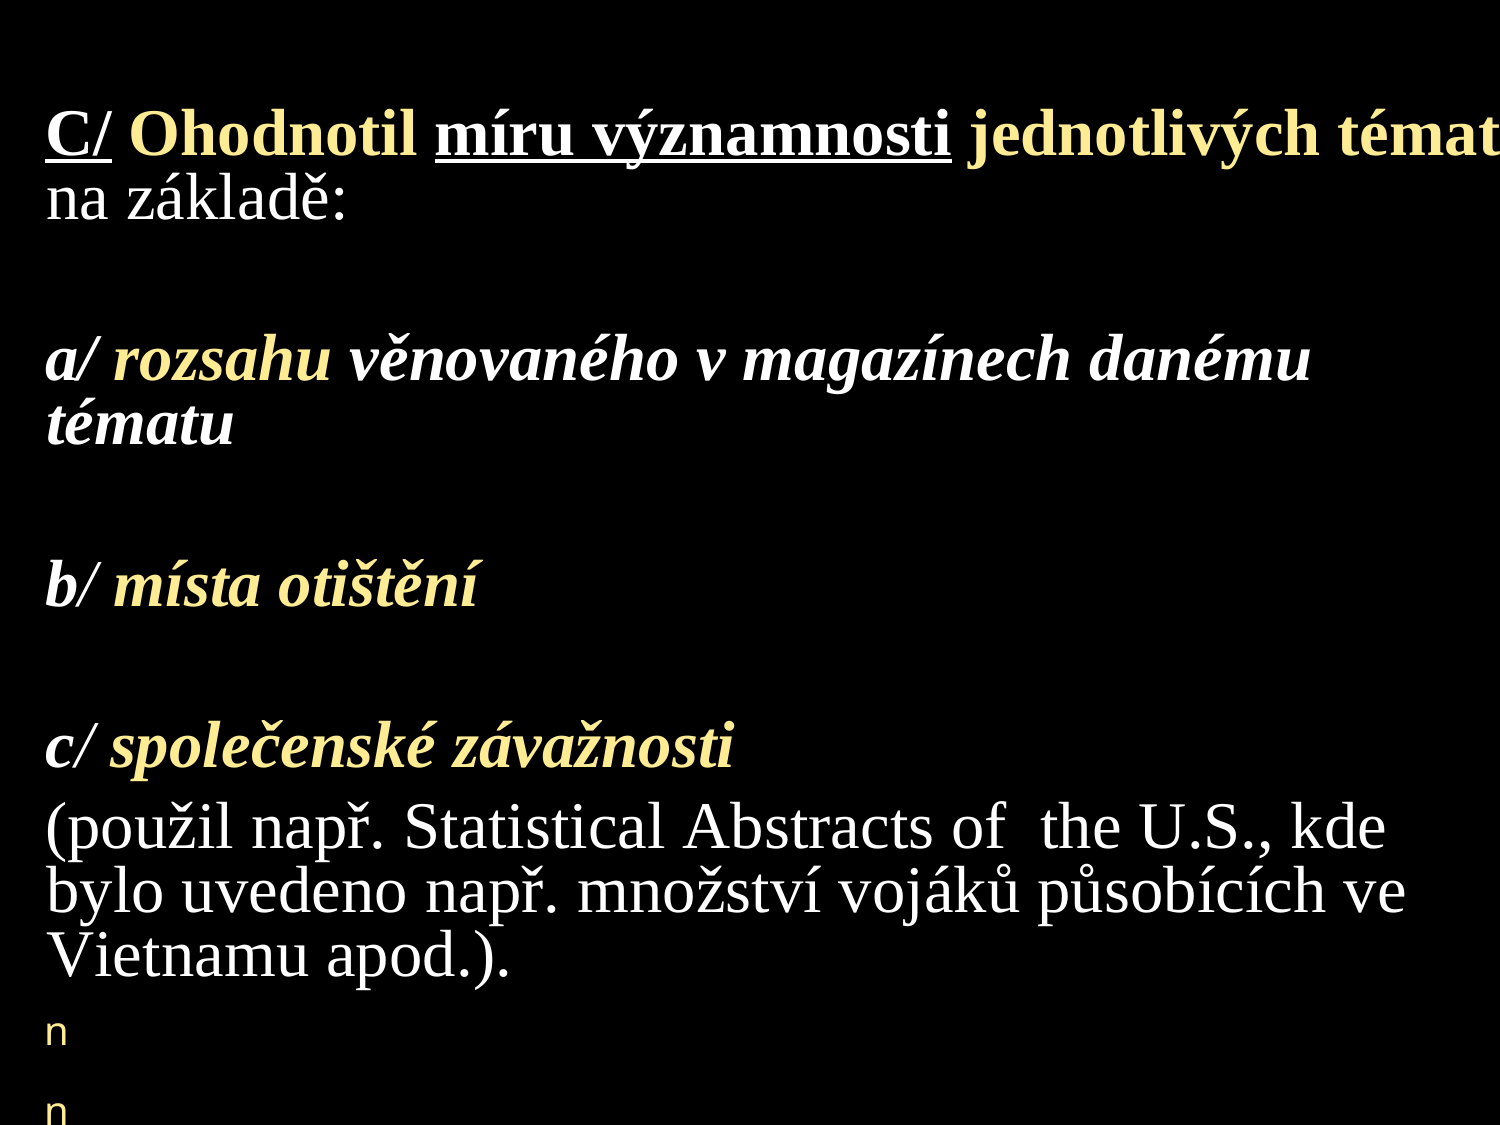

# C/ Ohodnotil míru významnosti jednotlivých témat na základě:
a/ rozsahu věnovaného v magazínech danému tématu
b/ místa otištění
c/ společenské závažnosti
(použil např. Statistical Abstracts of the U.S., kde bylo uvedeno např. množství vojáků působících ve Vietnamu apod.).